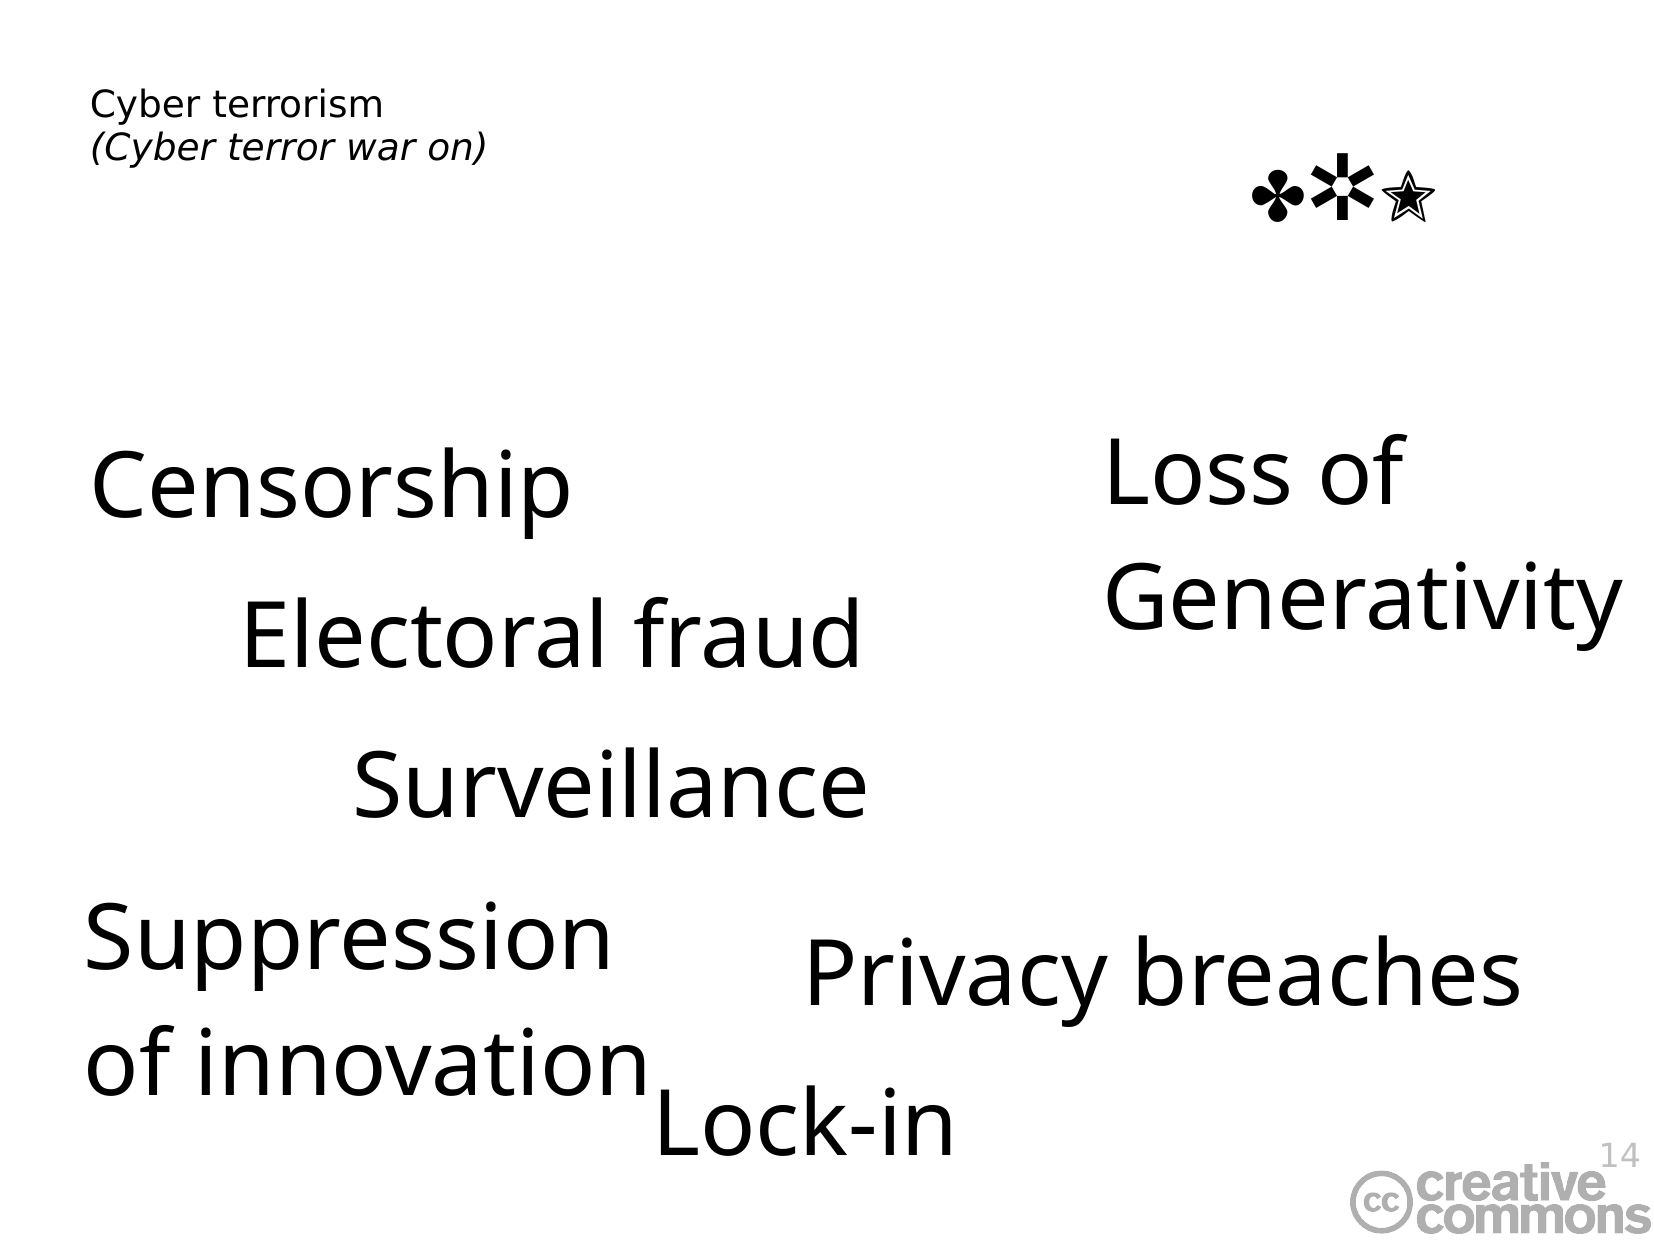

Cyber terrorism
(Cyber terror war on)
DRM
Loss of
Generativity
Censorship
Electoral fraud
Surveillance
Suppression
of innovation
Privacy breaches
Lock-in